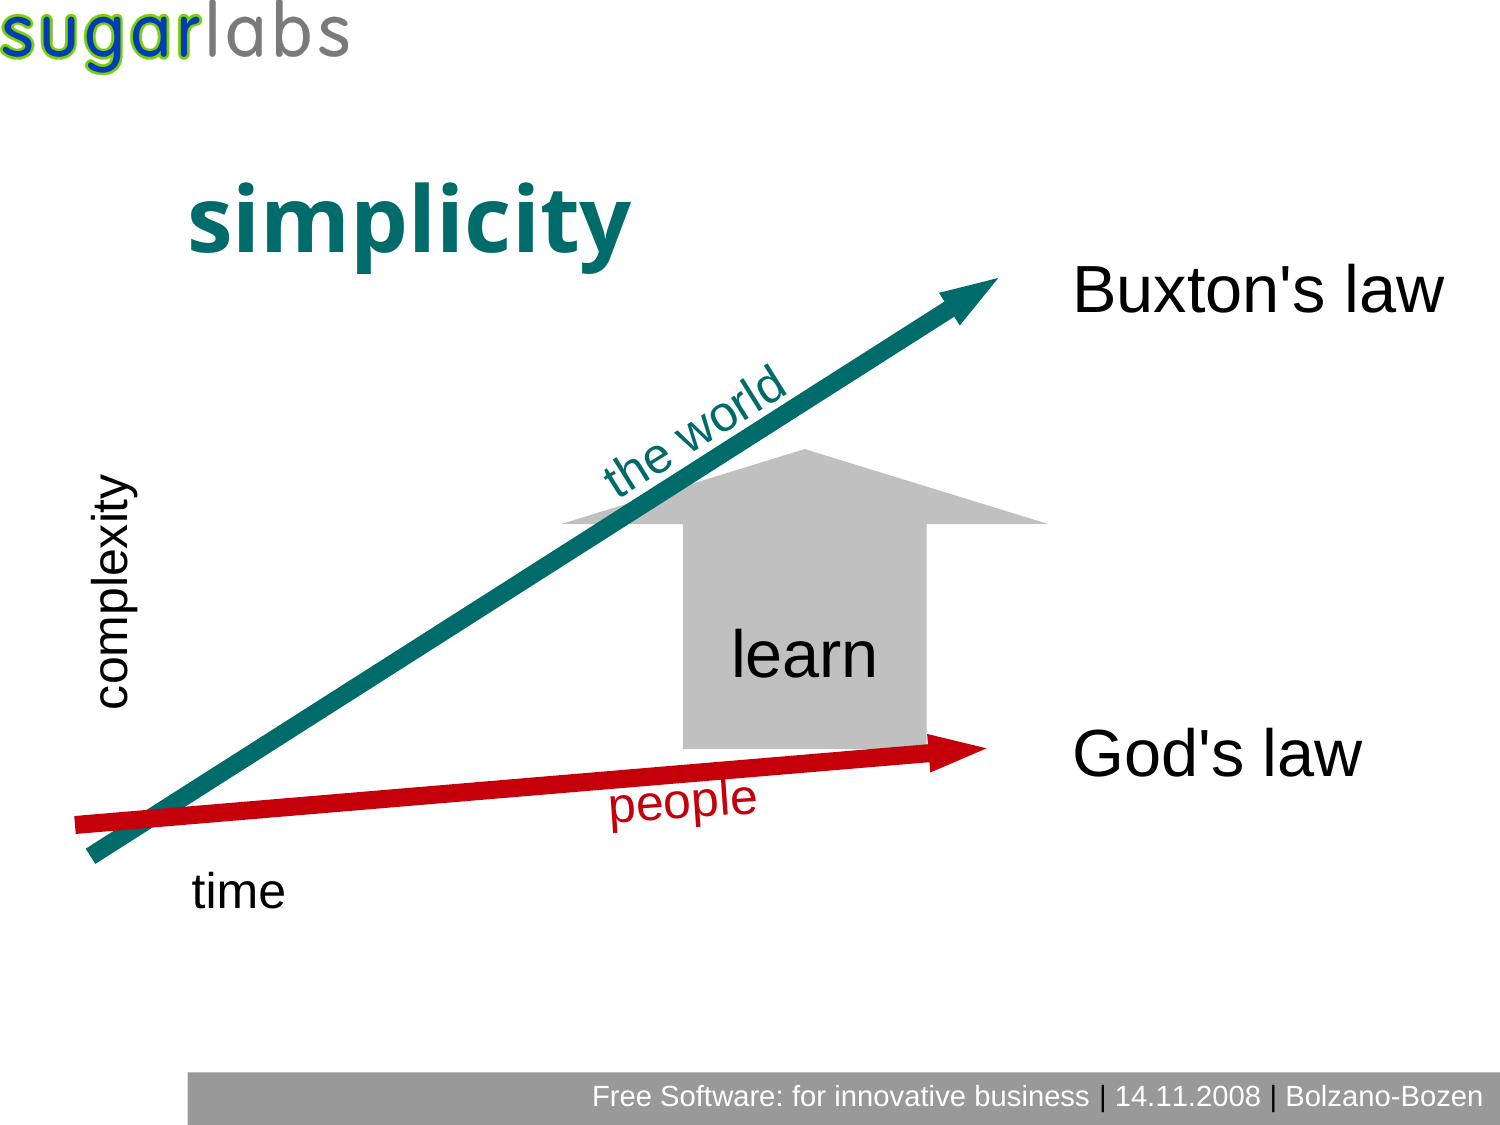

# simplicity
Buxton's law
the world
complexity
learn
God's law
people
time